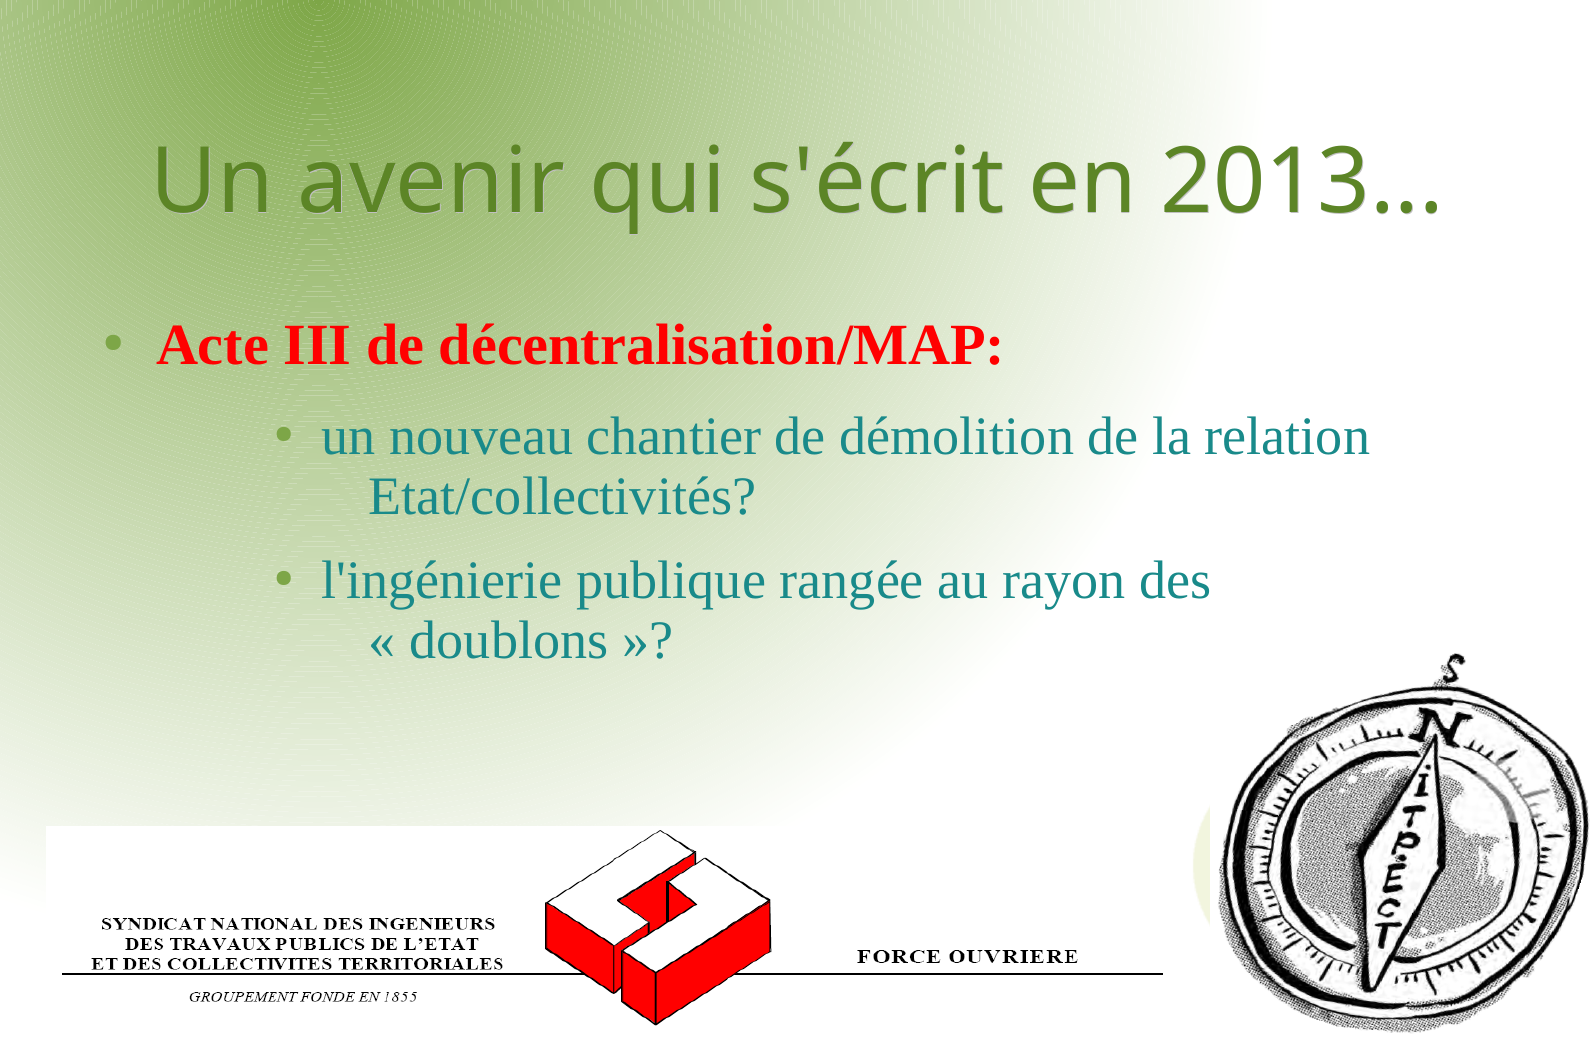

# Un avenir qui s'écrit en 2013...
Acte III de décentralisation/MAP:
un nouveau chantier de démolition de la relation Etat/collectivités?
l'ingénierie publique rangée au rayon des « doublons »?